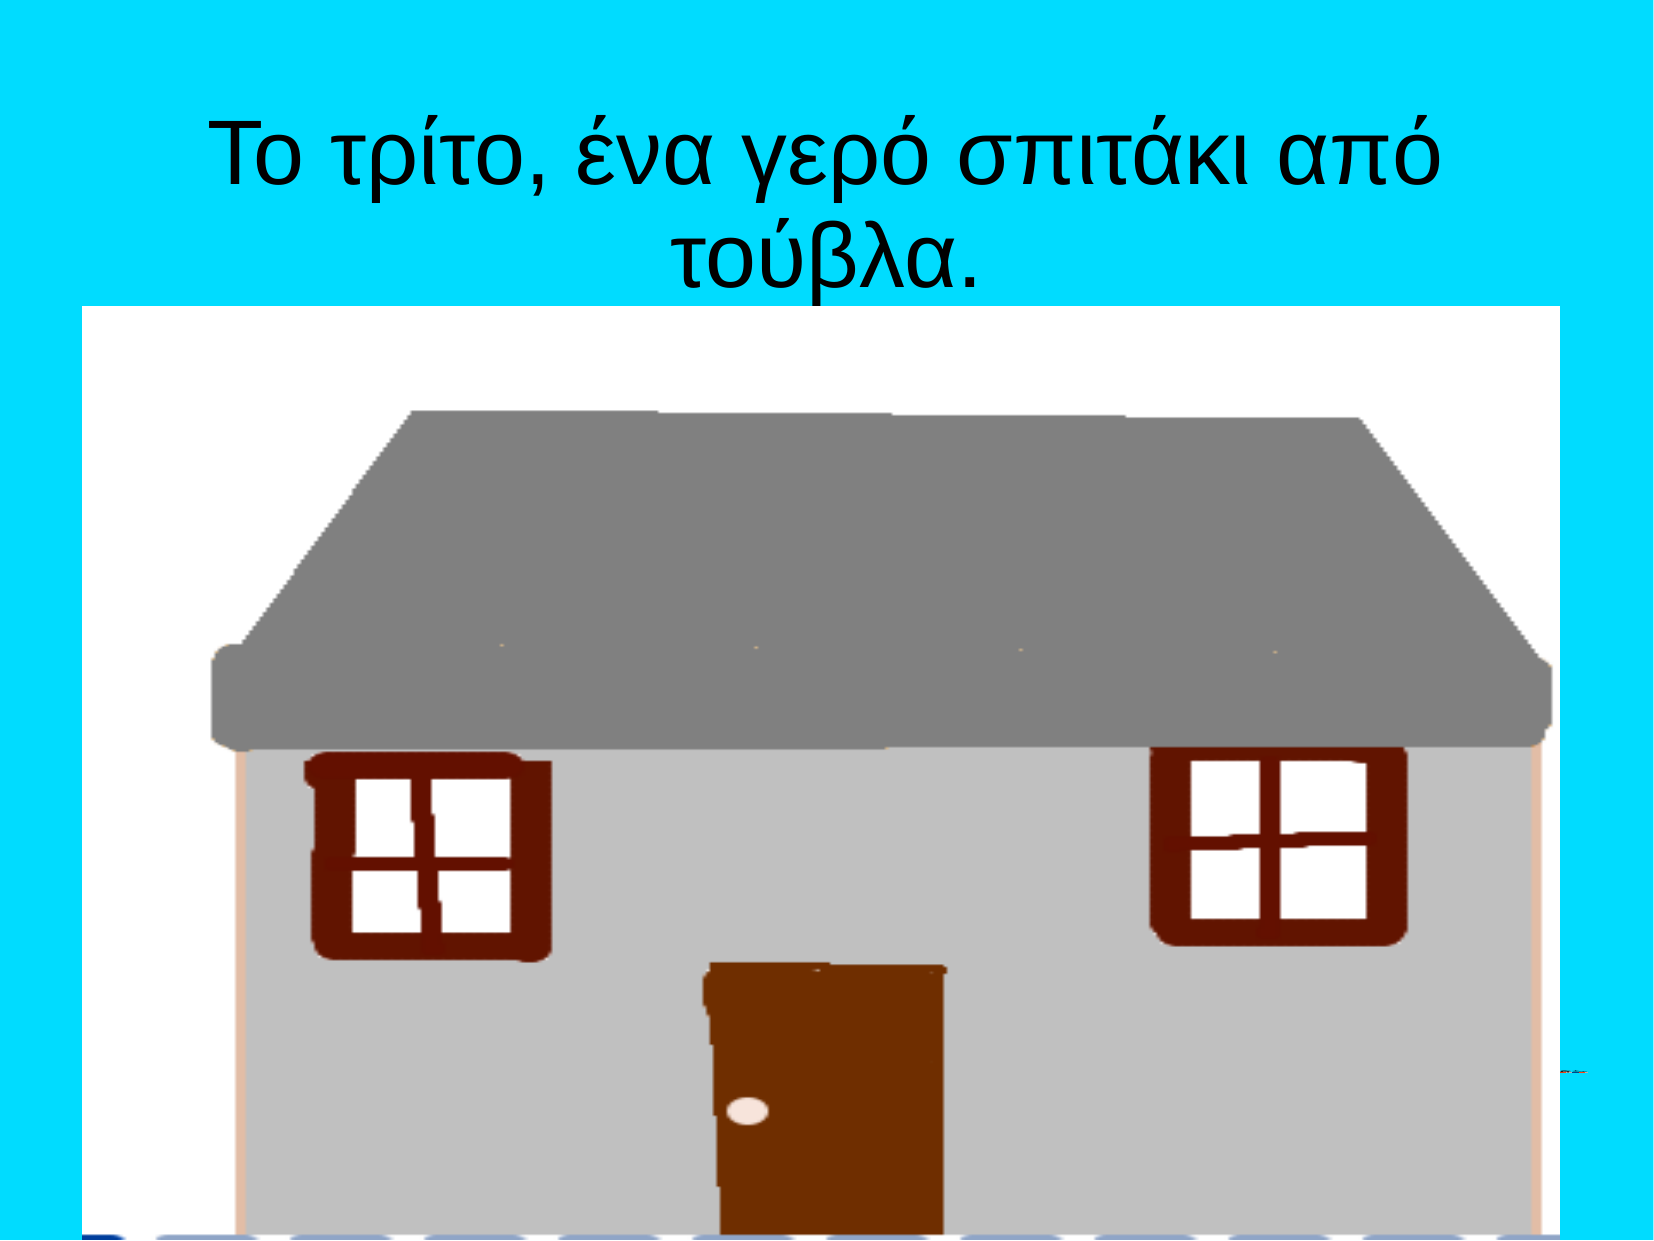

# Το τρίτο, ένα γερό σπιτάκι από τούβλα.
### Chart
| Category | Στήλη 1 | Στήλη 2 |
|---|---|---|
| Γραμμή 1 | 9.1 | 3.2 |
| Γραμμή 2 | 2.4 | 8.8 |
| Γραμμή 3 | 3.1 | 1.5 |
| Γραμμή 4 | 4.3 | 9.02 |